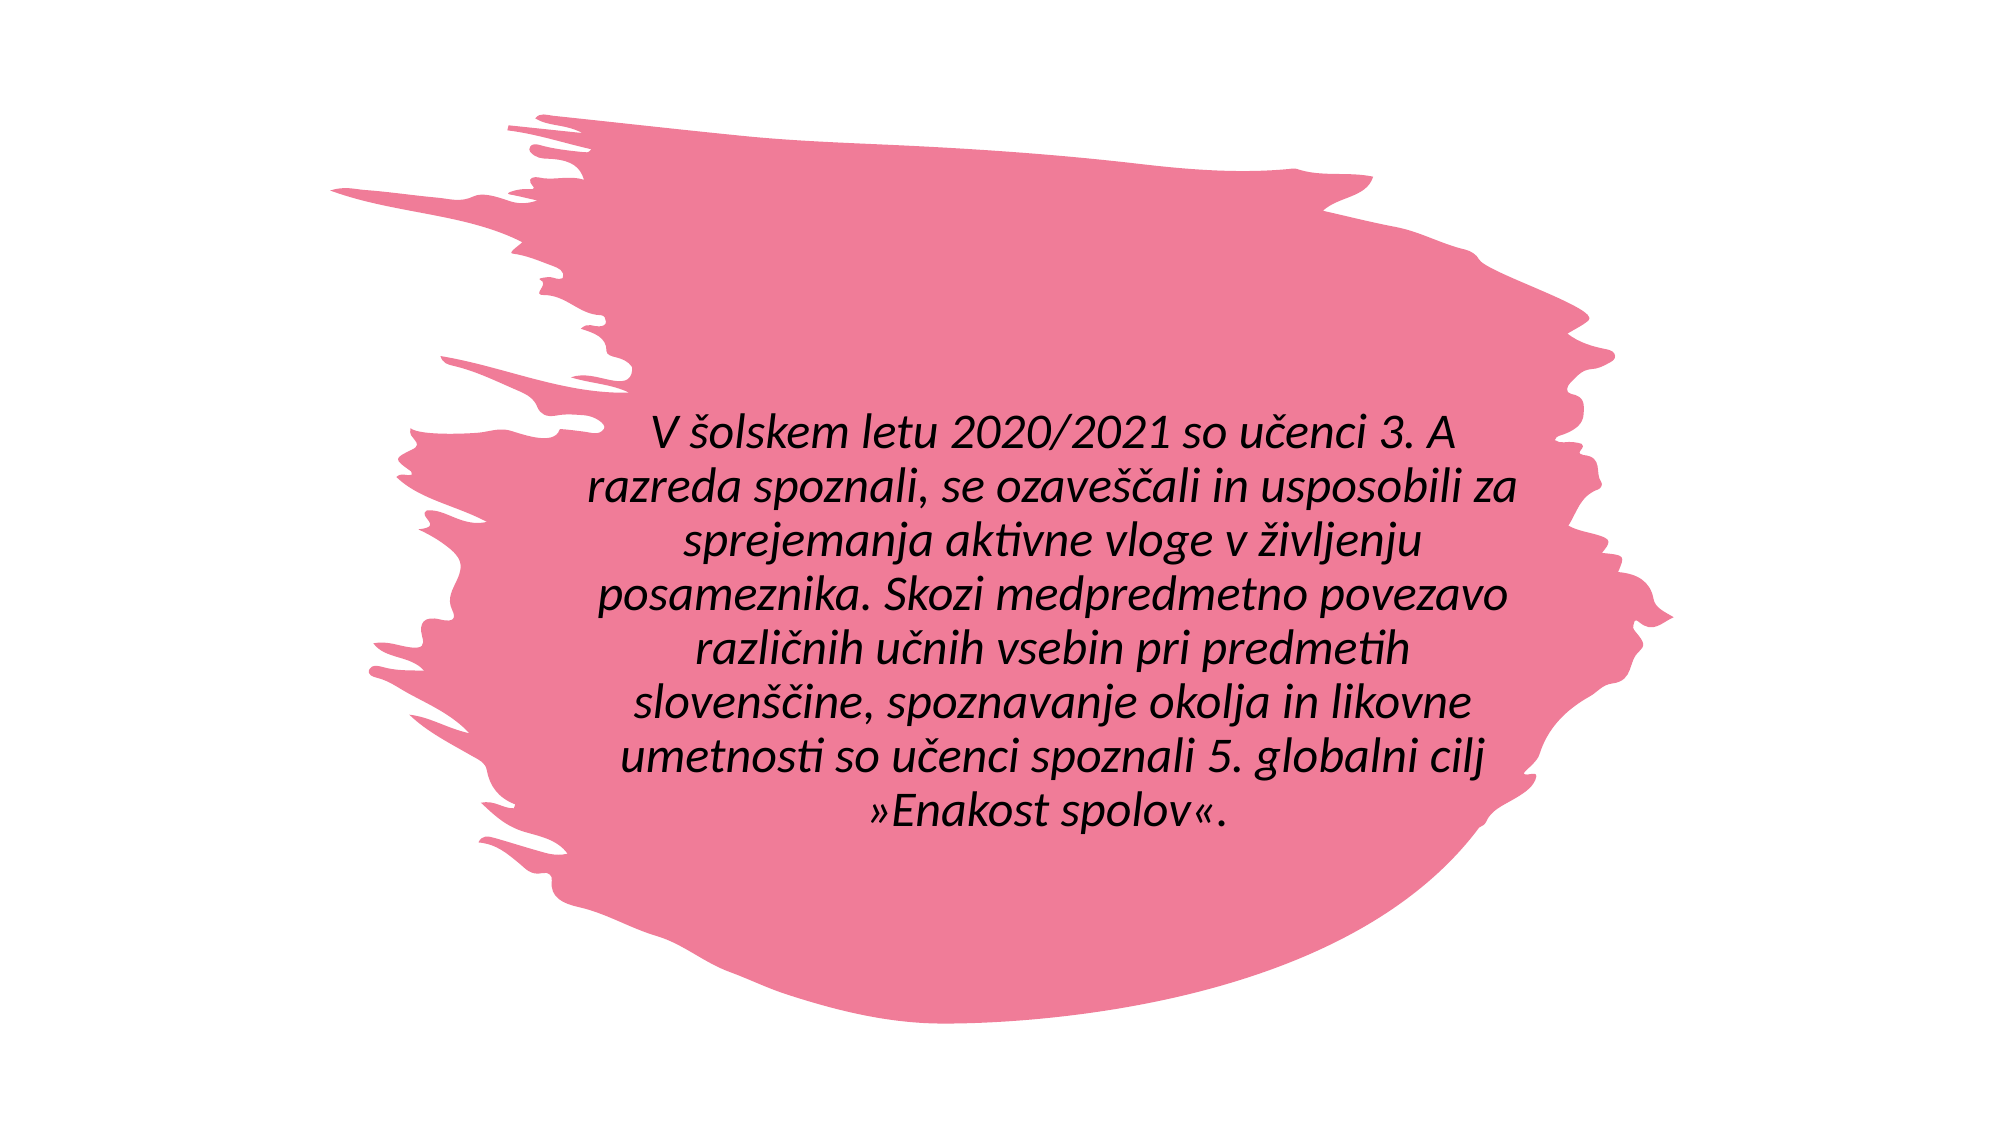

# V šolskem letu 2020/2021 so učenci 3. A razreda spoznali, se ozaveščali in usposobili za sprejemanja aktivne vloge v življenju posameznika. Skozi medpredmetno povezavo različnih učnih vsebin pri predmetih slovenščine, spoznavanje okolja in likovne umetnosti so učenci spoznali 5. globalni cilj »Enakost spolov«.